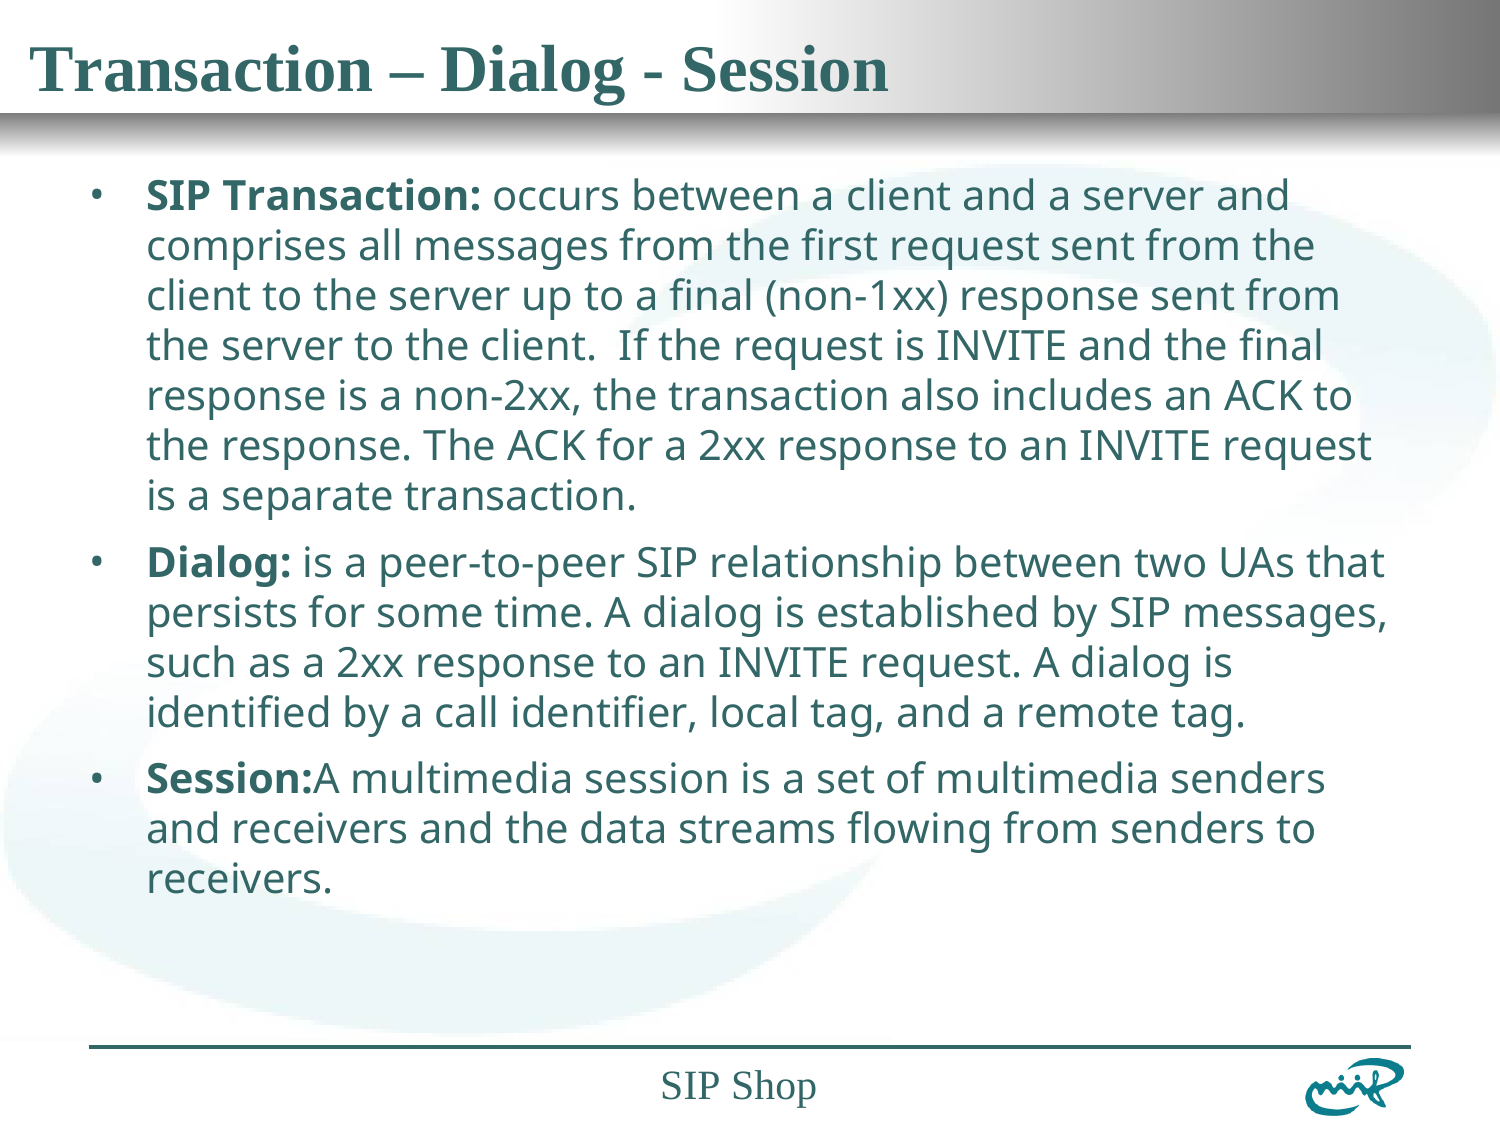

# Transaction – Dialog - Session
SIP Transaction: occurs between a client and a server and comprises all messages from the first request sent from the client to the server up to a final (non-1xx) response sent from the server to the client. If the request is INVITE and the final response is a non-2xx, the transaction also includes an ACK to the response. The ACK for a 2xx response to an INVITE request is a separate transaction.
Dialog: is a peer-to-peer SIP relationship between two UAs that persists for some time. A dialog is established by SIP messages, such as a 2xx response to an INVITE request. A dialog is identified by a call identifier, local tag, and a remote tag.
Session:A multimedia session is a set of multimedia senders and receivers and the data streams flowing from senders to receivers.